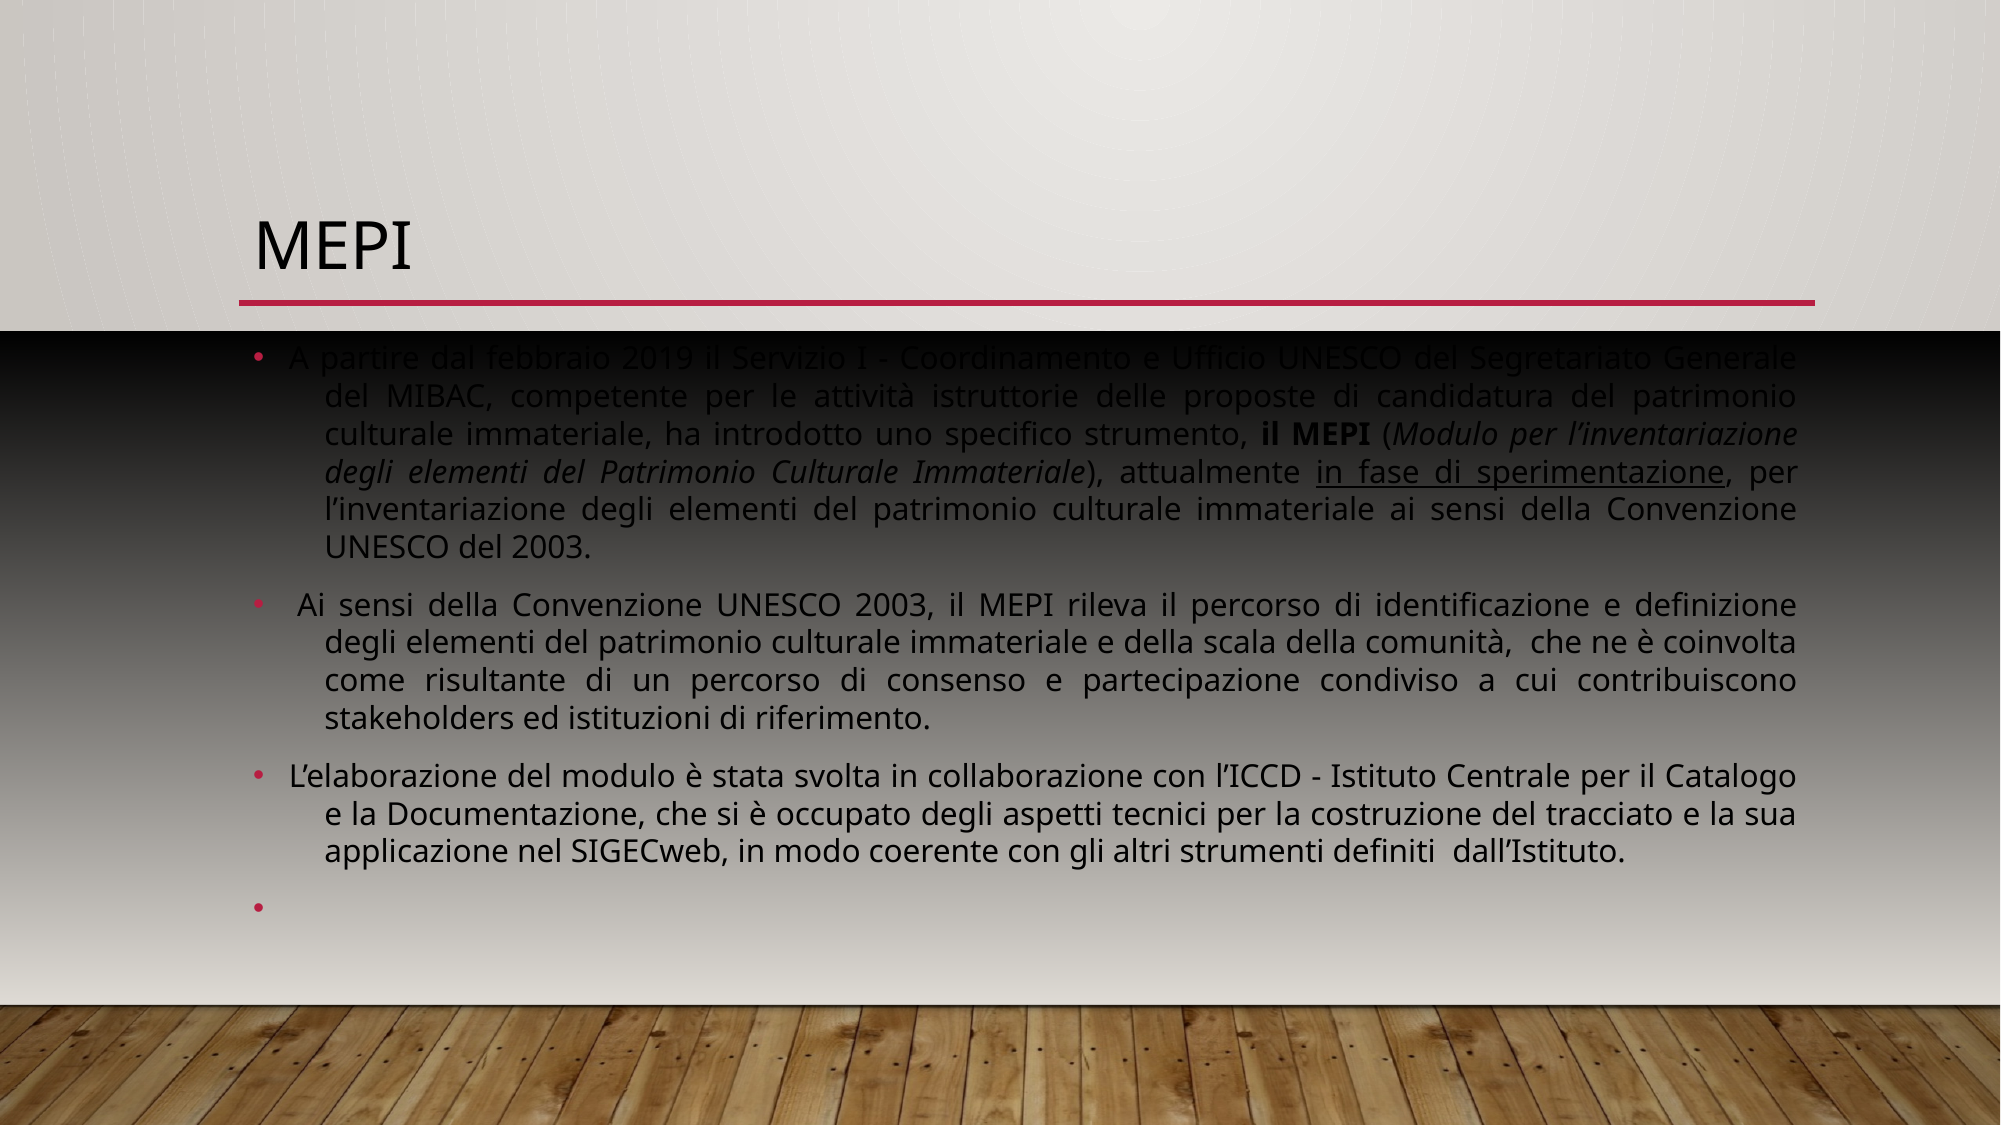

# MEPI
A partire dal febbraio 2019 il Servizio I - Coordinamento e Ufficio UNESCO del Segretariato Generale del MIBAC, competente per le attività istruttorie delle proposte di candidatura del patrimonio culturale immateriale, ha introdotto uno specifico strumento, il MEPI (Modulo per l’inventariazione degli elementi del Patrimonio Culturale Immateriale), attualmente in fase di sperimentazione, per l’inventariazione degli elementi del patrimonio culturale immateriale ai sensi della Convenzione UNESCO del 2003.
 Ai sensi della Convenzione UNESCO 2003, il MEPI rileva il percorso di identificazione e definizione degli elementi del patrimonio culturale immateriale e della scala della comunità,  che ne è coinvolta come risultante di un percorso di consenso e partecipazione condiviso a cui contribuiscono stakeholders ed istituzioni di riferimento.
L’elaborazione del modulo è stata svolta in collaborazione con l’ICCD - Istituto Centrale per il Catalogo e la Documentazione, che si è occupato degli aspetti tecnici per la costruzione del tracciato e la sua applicazione nel SIGECweb, in modo coerente con gli altri strumenti definiti  dall’Istituto.